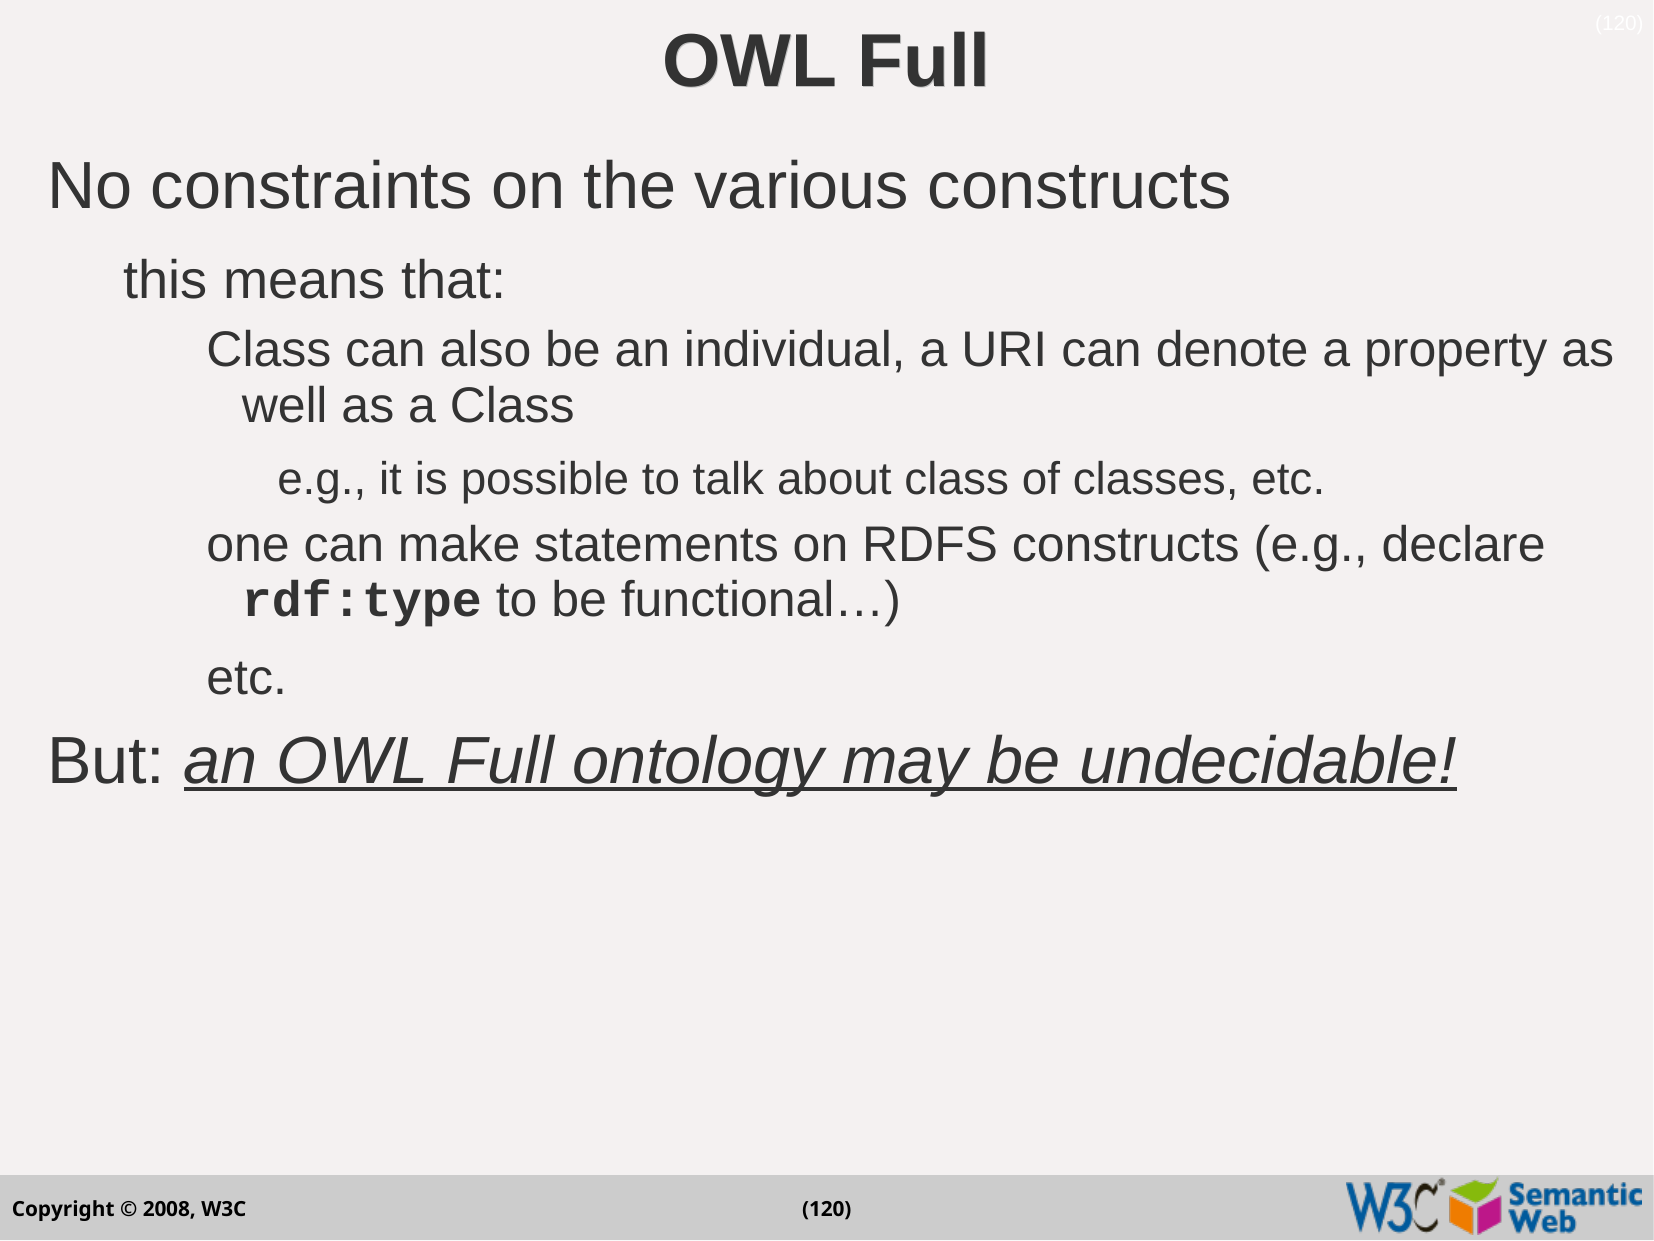

# OWL Full
No constraints on the various constructs
this means that:
Class can also be an individual, a URI can denote a property as well as a Class
e.g., it is possible to talk about class of classes, etc.
one can make statements on RDFS constructs (e.g., declare rdf:type to be functional…)
etc.
But: an OWL Full ontology may be undecidable!